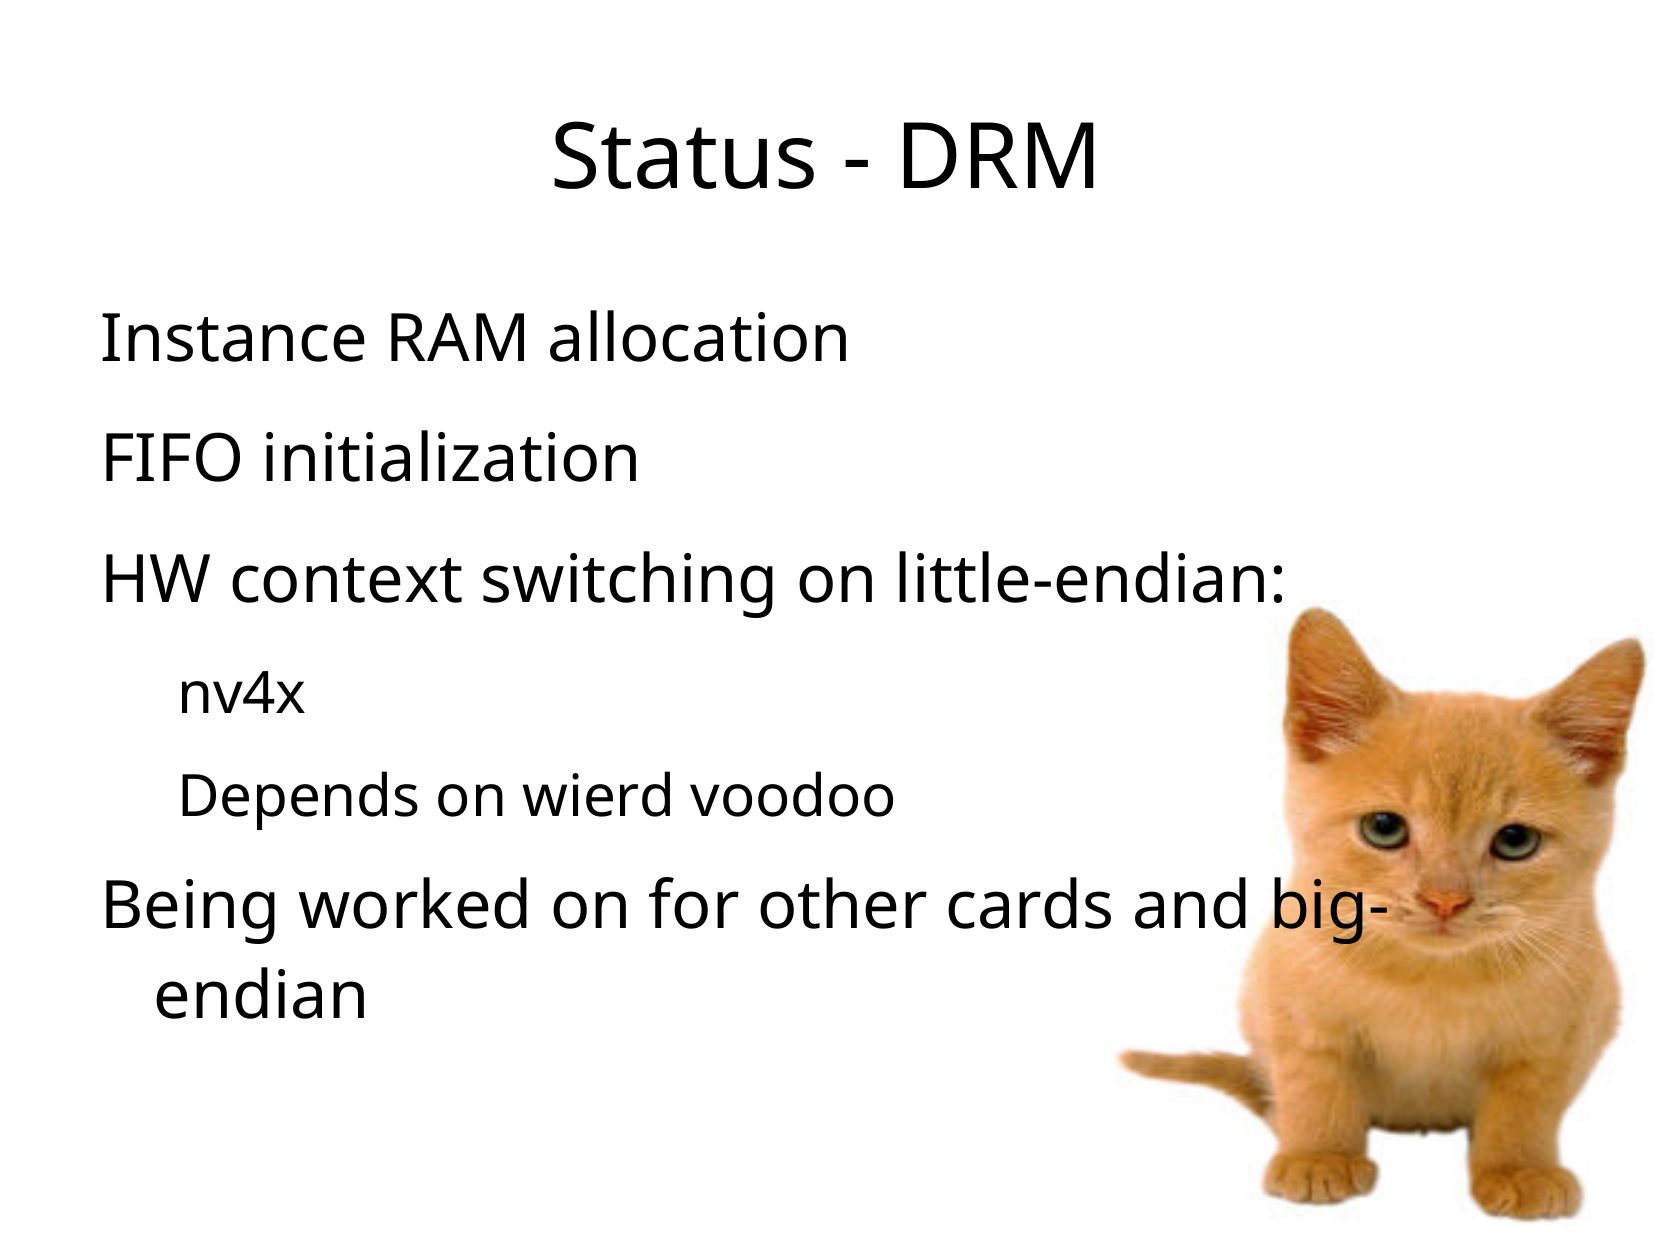

# Status - DRM
Instance RAM allocation
FIFO initialization
HW context switching on little-endian:
nv4x
Depends on wierd voodoo
Being worked on for other cards and big-endian